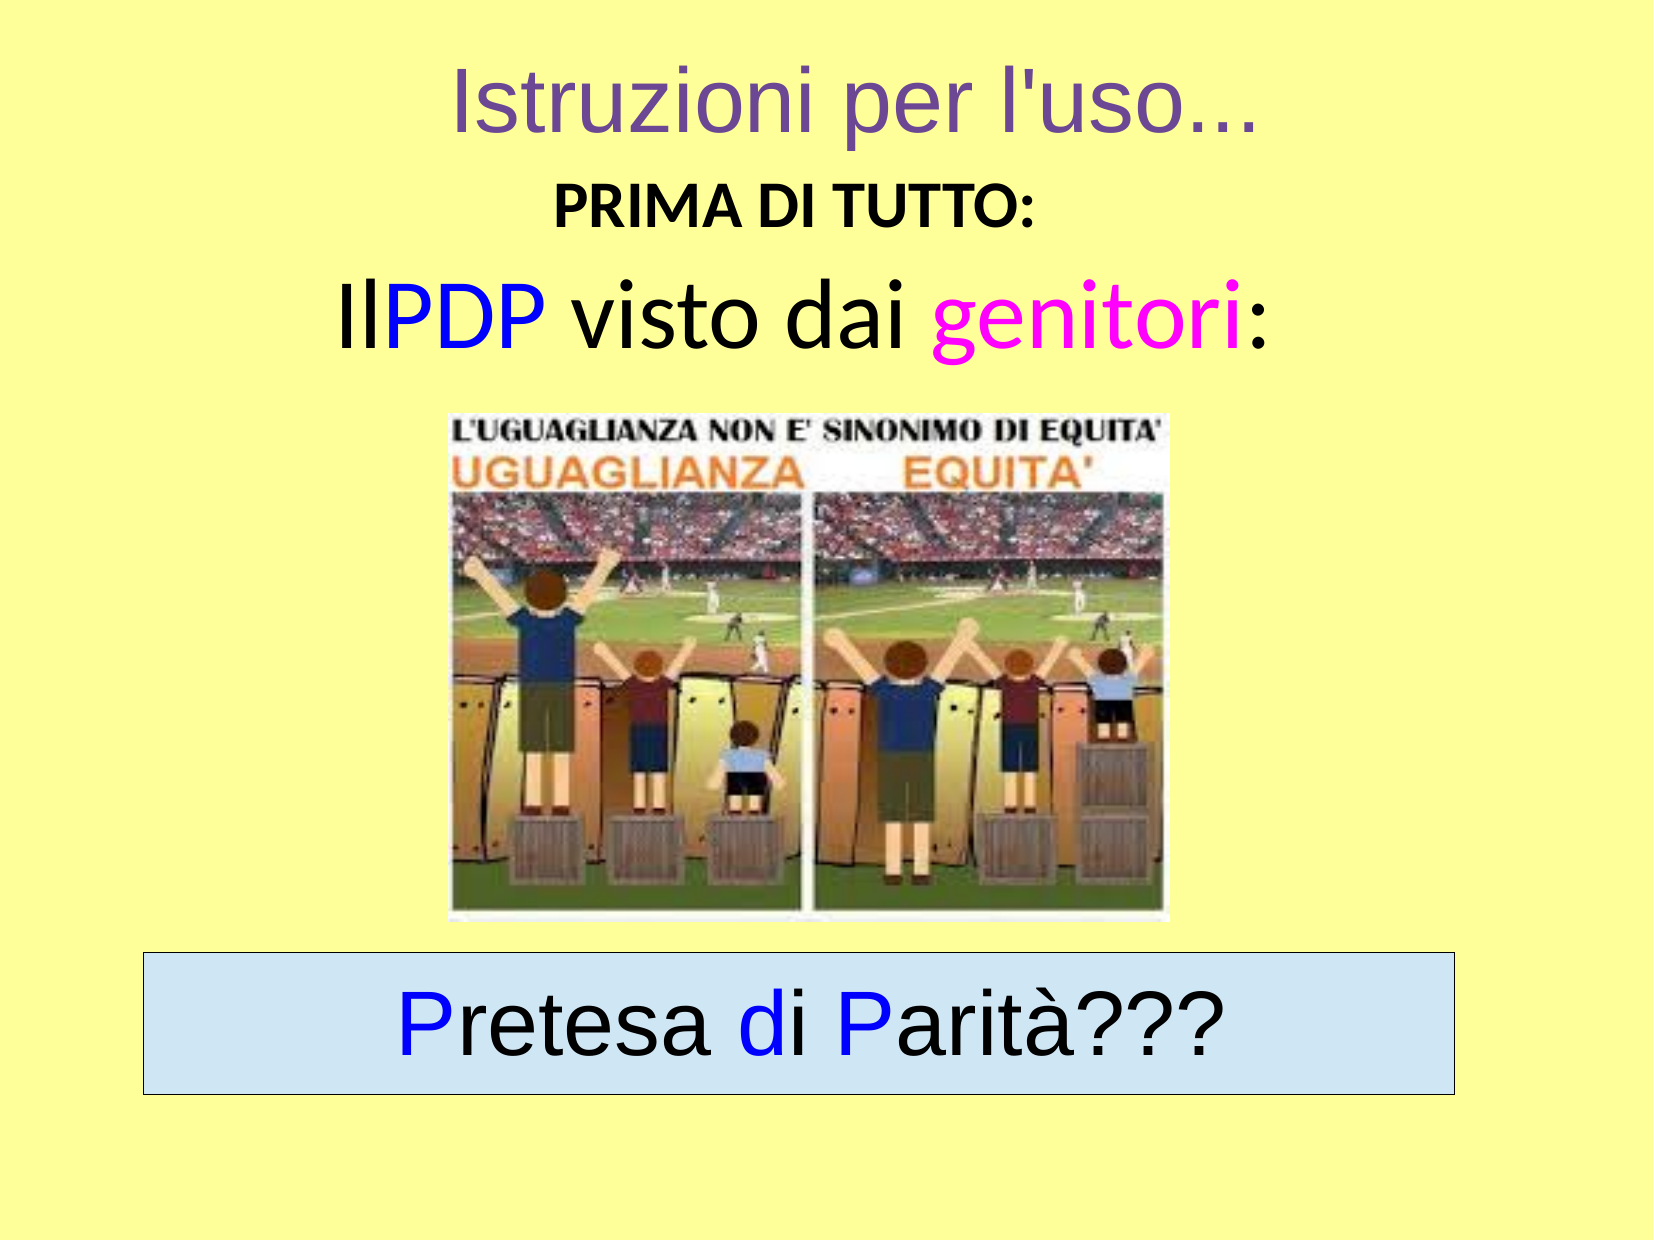

# Istruzioni per l'uso...
PRIMA DI TUTTO:
IlPDP visto dai genitori:
 Pretesa di Parità???